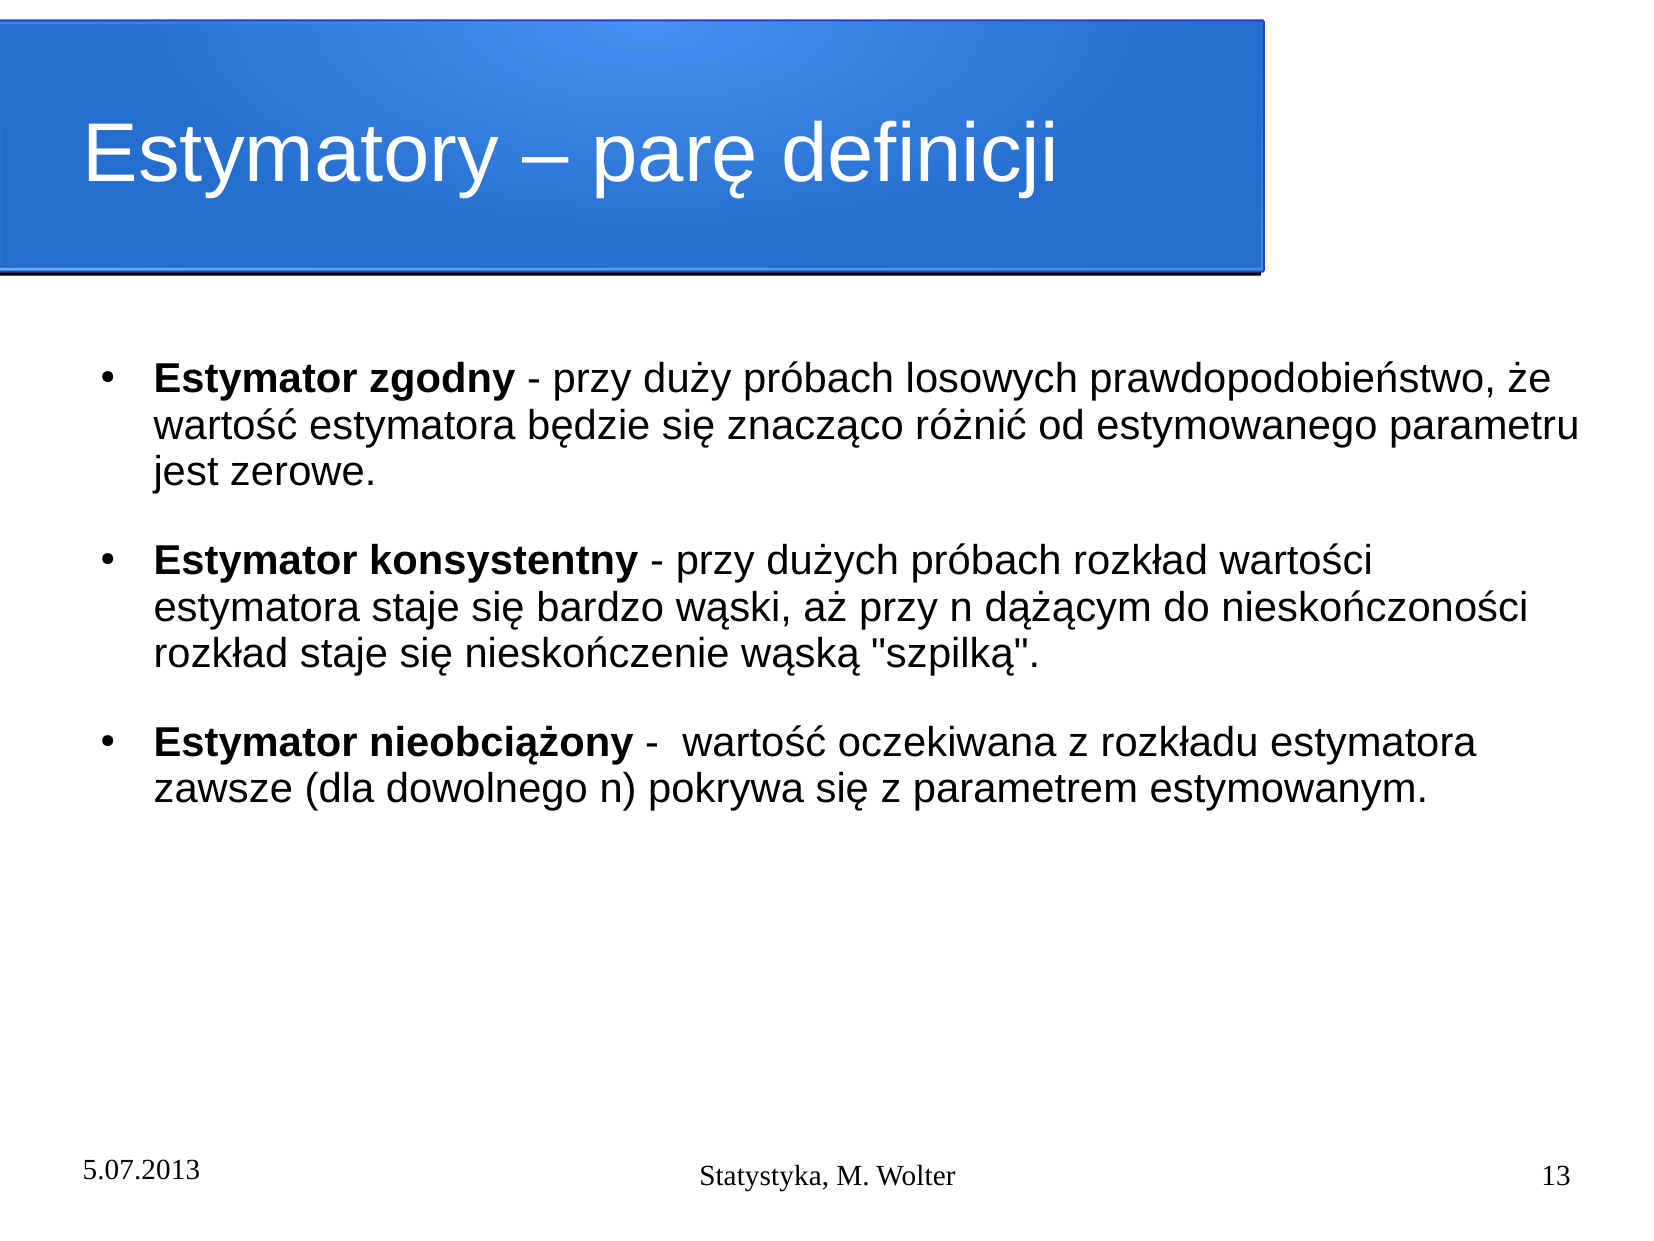

# Estymatory – parę definicji
Estymator zgodny - przy duży próbach losowych prawdopodobieństwo, że wartość estymatora będzie się znacząco różnić od estymowanego parametru jest zerowe.
Estymator konsystentny - przy dużych próbach rozkład wartości estymatora staje się bardzo wąski, aż przy n dążącym do nieskończoności rozkład staje się nieskończenie wąską "szpilką".
Estymator nieobciążony - wartość oczekiwana z rozkładu estymatora zawsze (dla dowolnego n) pokrywa się z parametrem estymowanym.
5.07.2013
Statystyka, M. Wolter
13